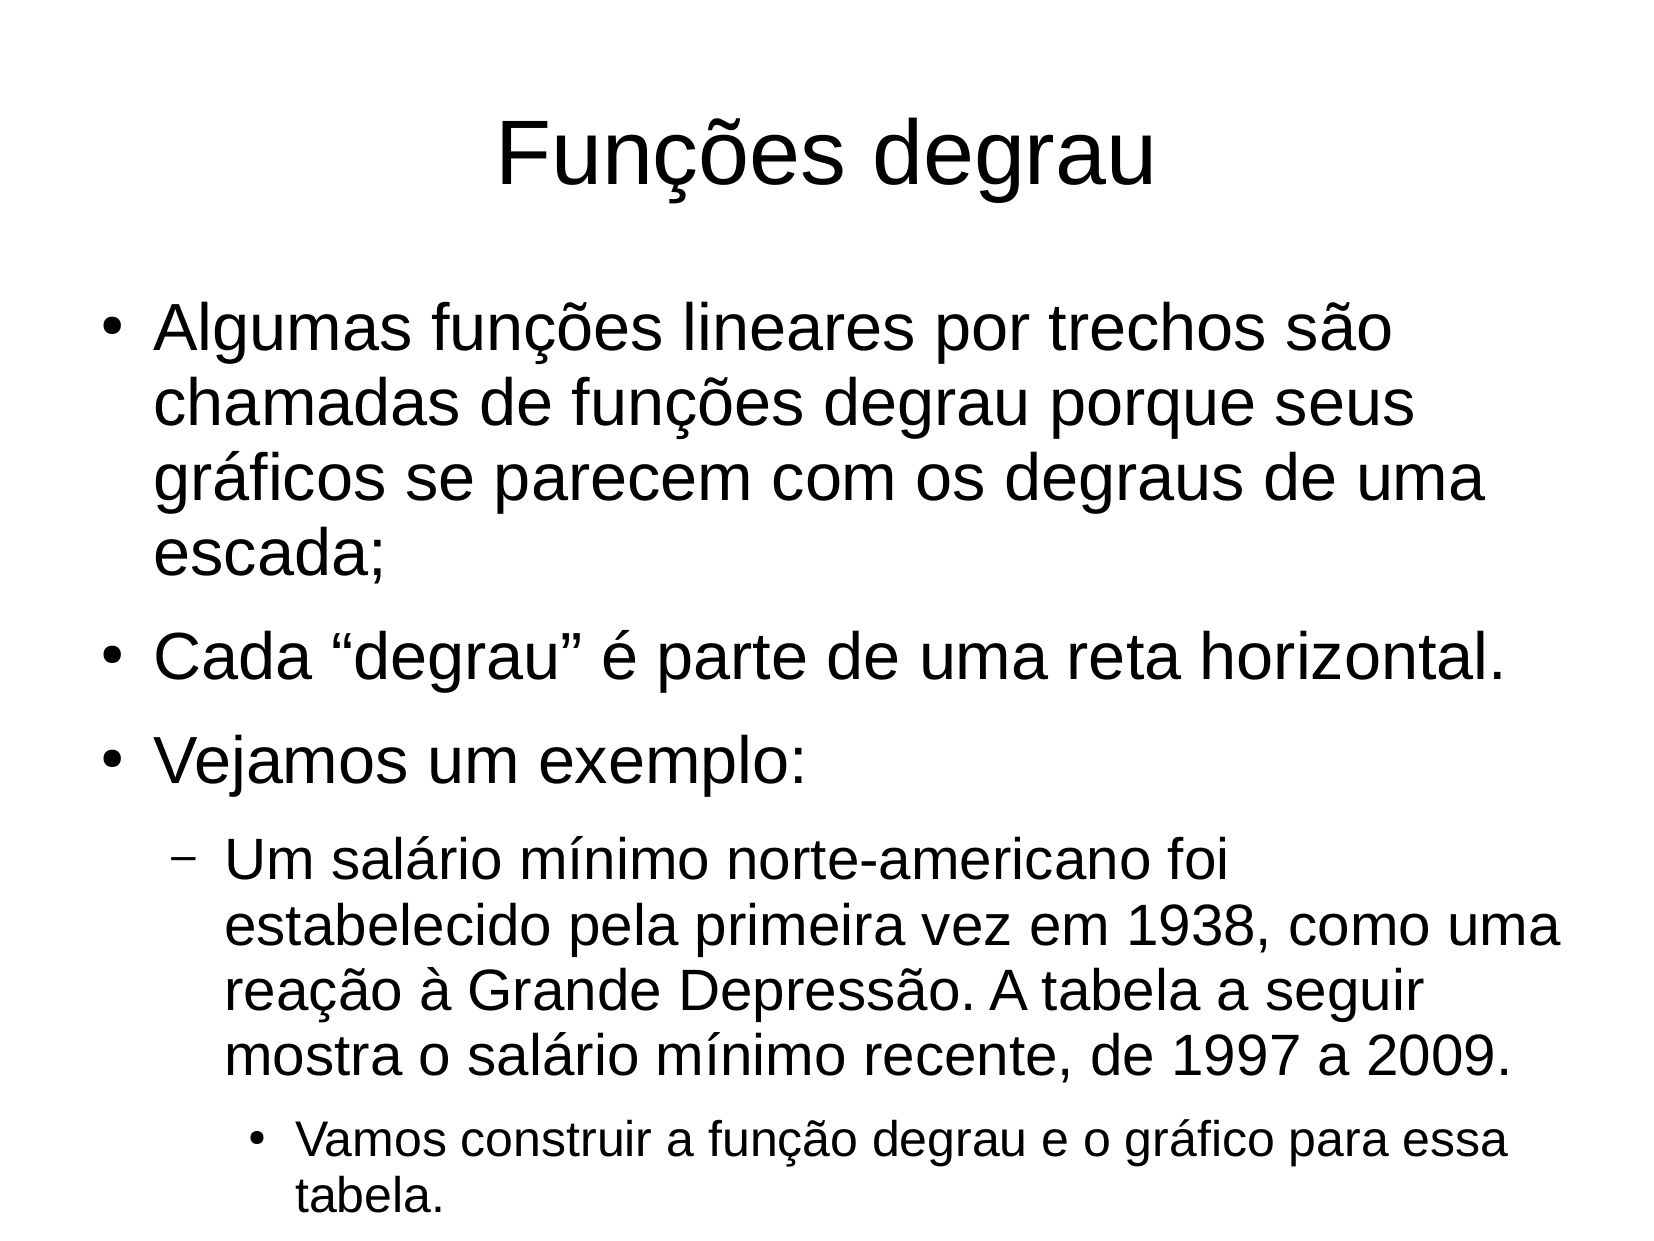

# Funções degrau
Algumas funções lineares por trechos são chamadas de funções degrau porque seus gráficos se parecem com os degraus de uma escada;
Cada “degrau” é parte de uma reta horizontal.
Vejamos um exemplo:
Um salário mínimo norte-americano foi estabelecido pela primeira vez em 1938, como uma reação à Grande Depressão. A tabela a seguir mostra o salário mínimo recente, de 1997 a 2009.
Vamos construir a função degrau e o gráfico para essa tabela.